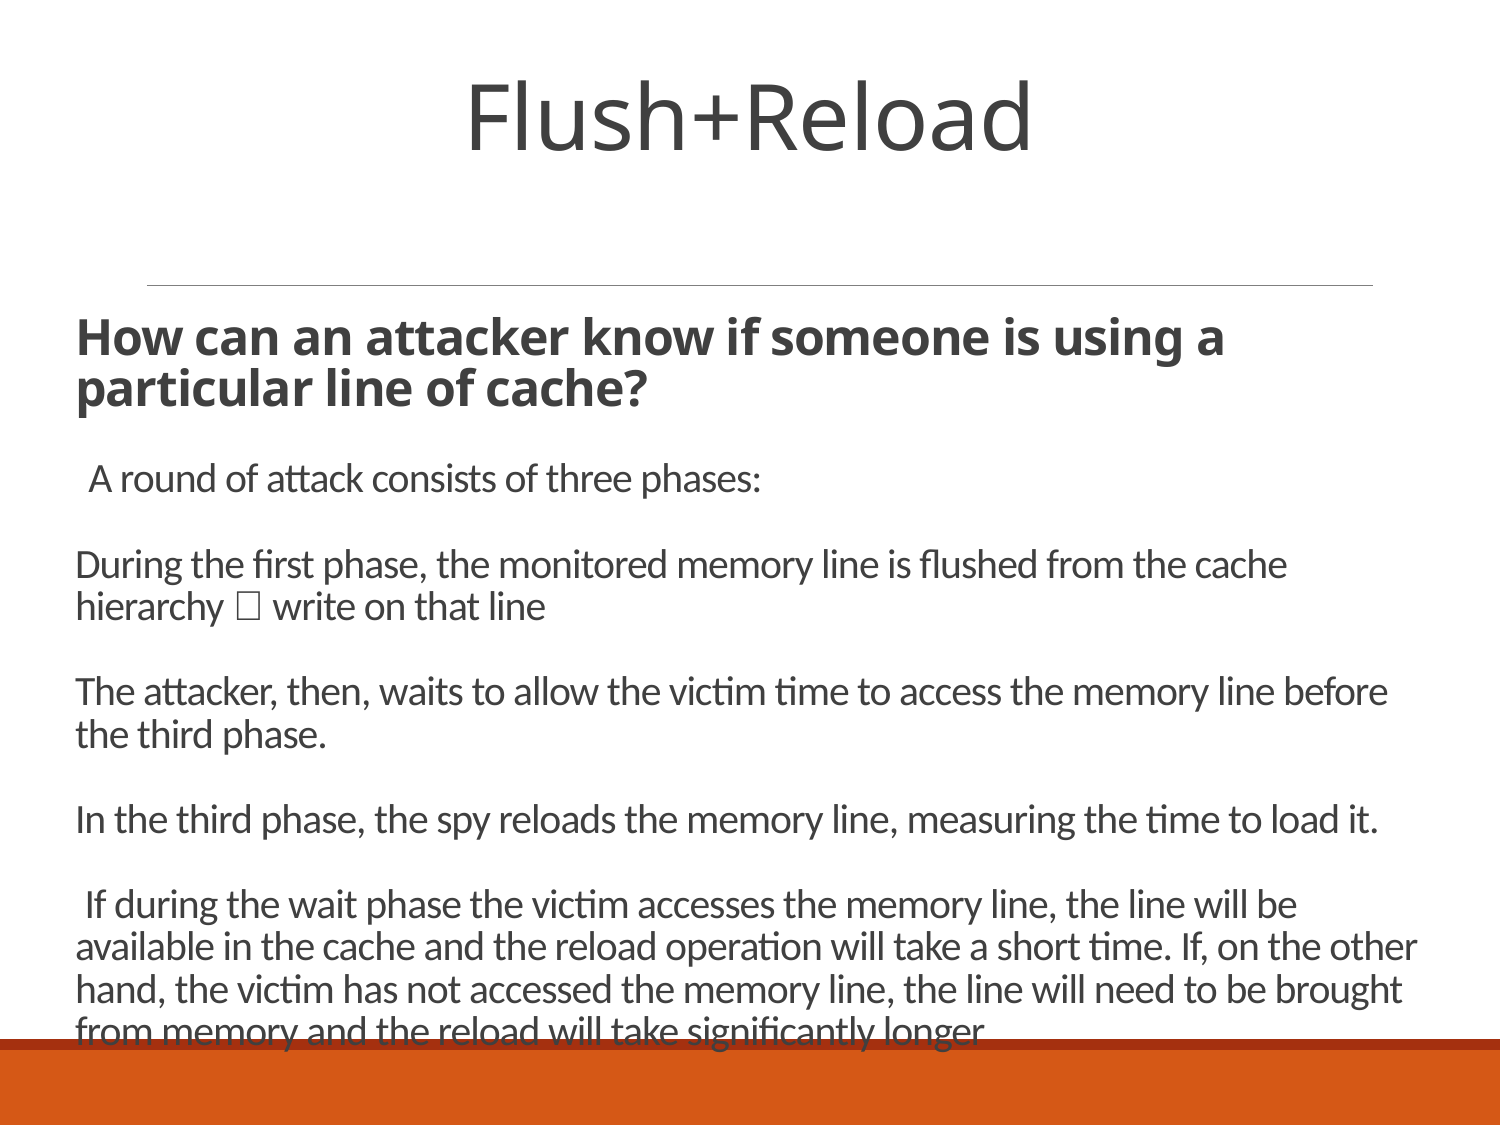

Flush+Reload
# How can an attacker know if someone is using a particular line of cache?
A round of attack consists of three phases:
During the first phase, the monitored memory line is flushed from the cache hierarchy  write on that line
The attacker, then, waits to allow the victim time to access the memory line before the third phase.
In the third phase, the spy reloads the memory line, measuring the time to load it.
 If during the wait phase the victim accesses the memory line, the line will be available in the cache and the reload operation will take a short time. If, on the other hand, the victim has not accessed the memory line, the line will need to be brought from memory and the reload will take significantly longer